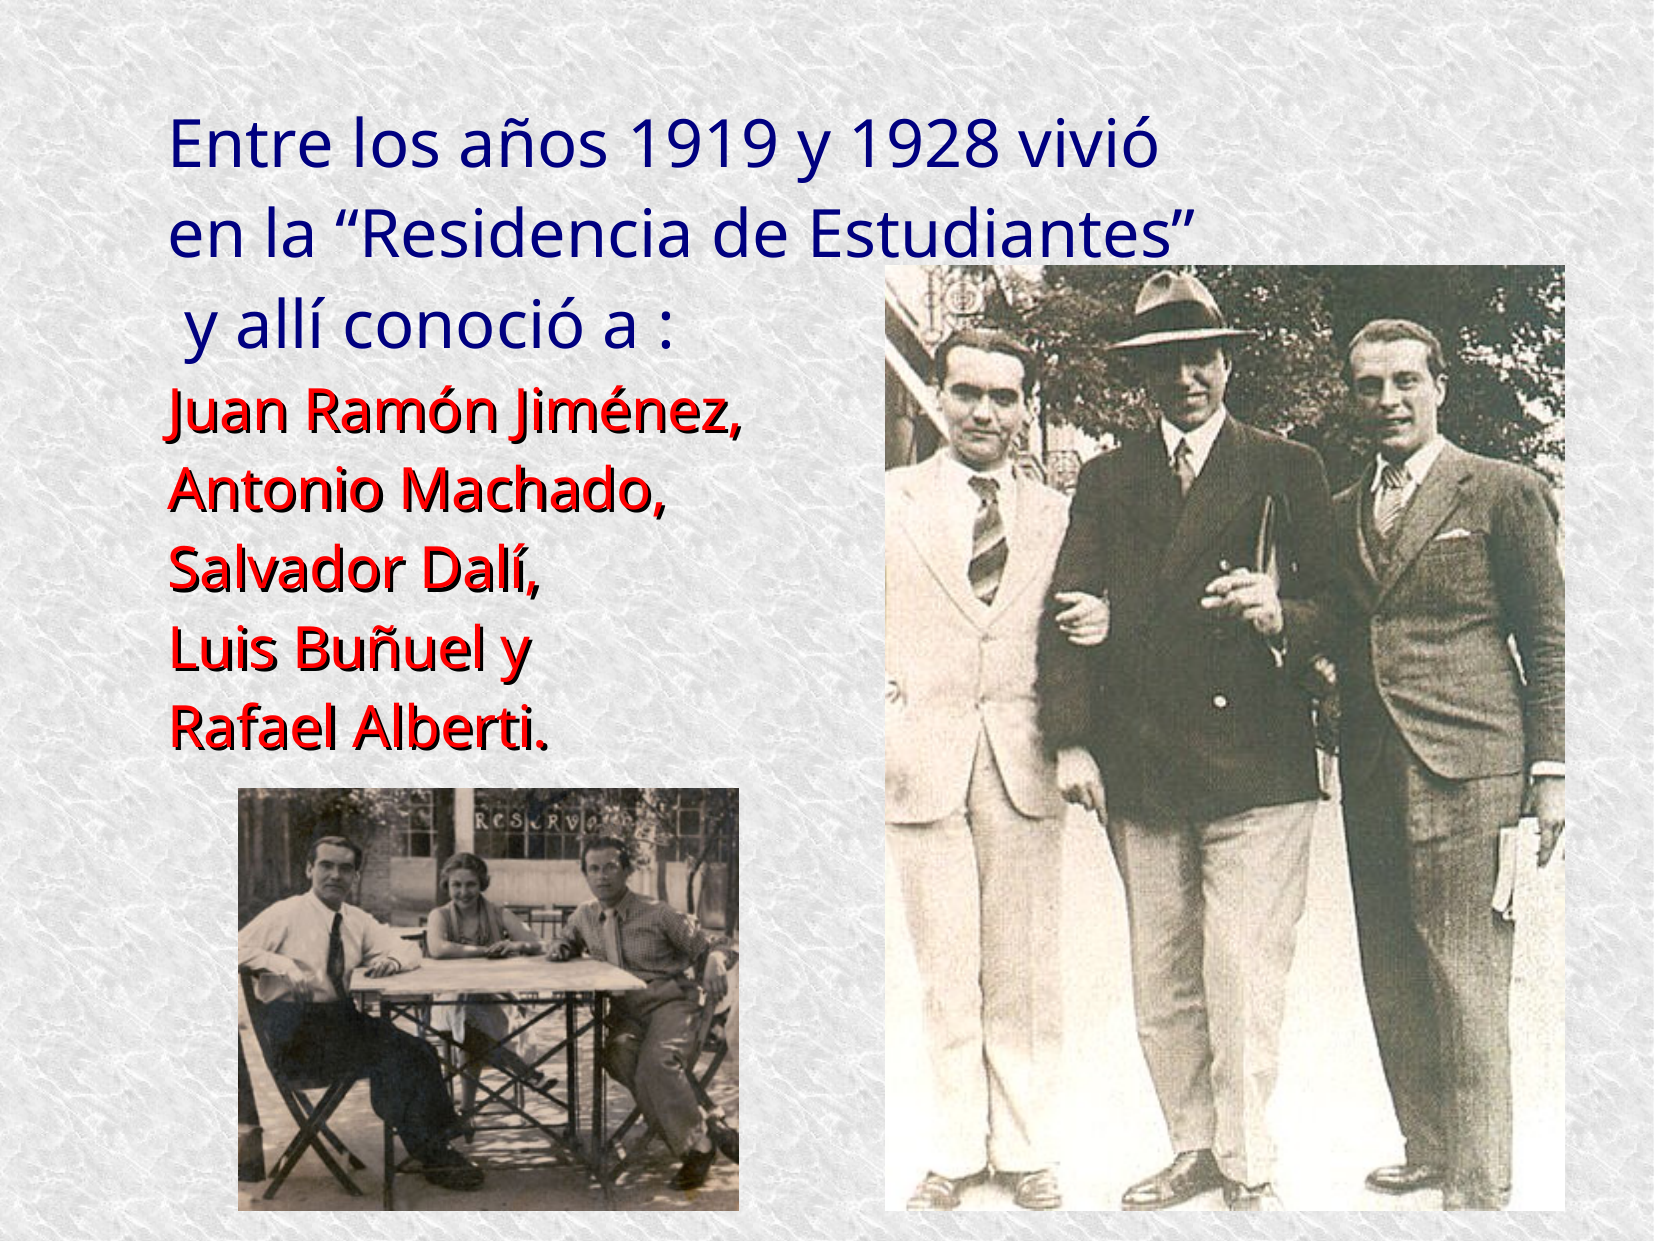

Entre los años 1919 y 1928 vivió
en la “Residencia de Estudiantes”
 y allí conoció a :
Juan Ramón Jiménez,
Antonio Machado,
Salvador Dalí,
Luis Buñuel y
Rafael Alberti.